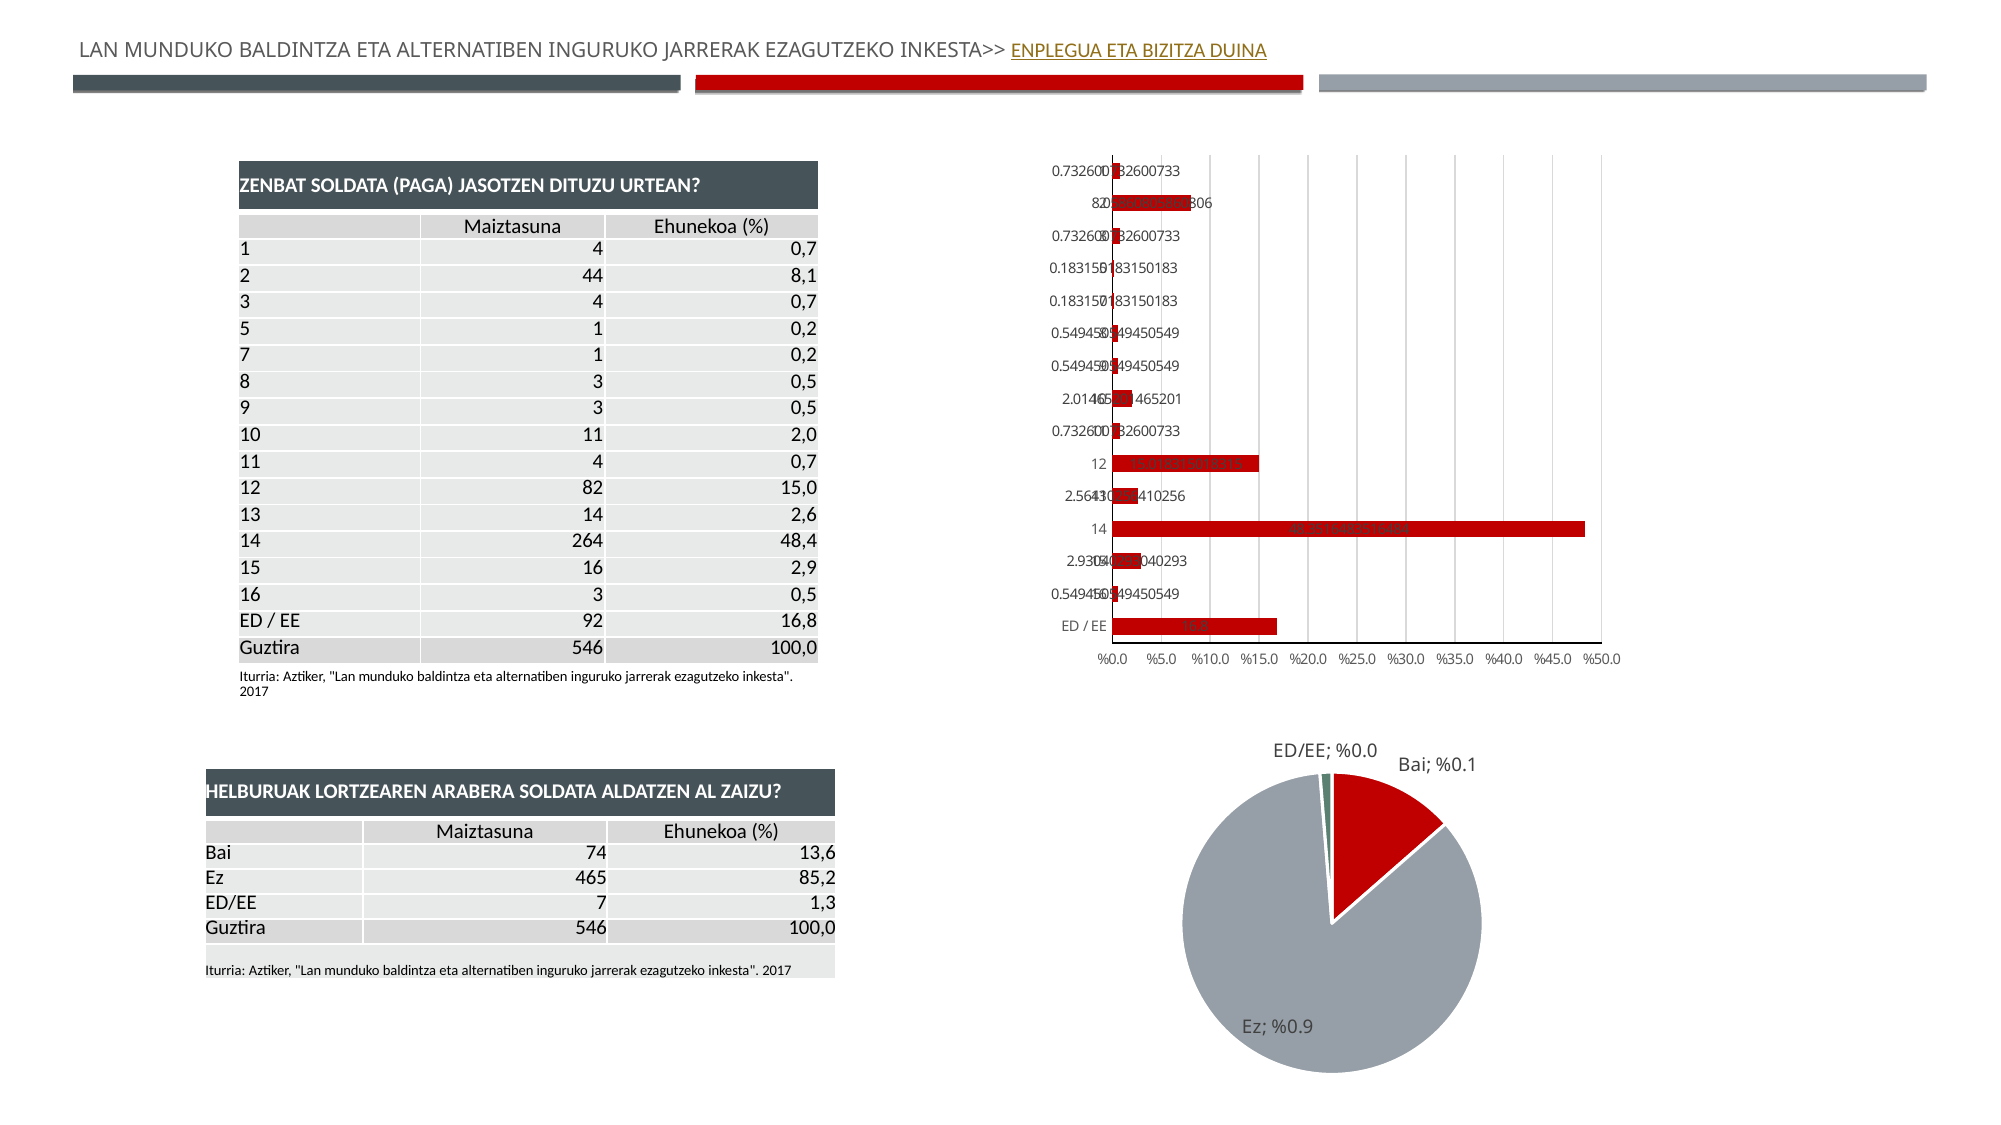

LAN MUNDUKO BALDINTZA ETA ALTERNATIBEN INGURUKO JARRERAK EZAGUTZEKO INKESTA>> ENPLEGUA ETA BIZITZA DUINA
### Chart
| Category | |
|---|---|
| ED / EE | 16.8 |
| 16 | 0.549450549450549 |
| 15 | 2.93040293040293 |
| 14 | 48.3516483516484 |
| 13 | 2.56410256410256 |
| 12 | 15.018315018315 |
| 11 | 0.732600732600733 |
| 10 | 2.01465201465201 |
| 9 | 0.549450549450549 |
| 8 | 0.549450549450549 |
| 7 | 0.183150183150183 |
| 5 | 0.183150183150183 |
| 3 | 0.732600732600733 |
| 2 | 8.05860805860806 |
| 1 | 0.732600732600733 || ZENBAT SOLDATA (PAGA) JASOTZEN DITUZU URTEAN? | | |
| --- | --- | --- |
| | Maiztasuna | Ehunekoa (%) |
| 1 | 4 | 0,7 |
| 2 | 44 | 8,1 |
| 3 | 4 | 0,7 |
| 5 | 1 | 0,2 |
| 7 | 1 | 0,2 |
| 8 | 3 | 0,5 |
| 9 | 3 | 0,5 |
| 10 | 11 | 2,0 |
| 11 | 4 | 0,7 |
| 12 | 82 | 15,0 |
| 13 | 14 | 2,6 |
| 14 | 264 | 48,4 |
| 15 | 16 | 2,9 |
| 16 | 3 | 0,5 |
| ED / EE | 92 | 16,8 |
| Guztira | 546 | 100,0 |
| Iturria: Aztiker, "Lan munduko baldintza eta alternatiben inguruko jarrerak ezagutzeko inkesta". 2017 | | |
### Chart
| Category | |
|---|---|
| Bai | 13.5531135531136 |
| Ez | 85.1648351648352 |
| ED/EE | 1.28205128205128 || HELBURUAK LORTZEAREN ARABERA SOLDATA ALDATZEN AL ZAIZU? | | |
| --- | --- | --- |
| | Maiztasuna | Ehunekoa (%) |
| Bai | 74 | 13,6 |
| Ez | 465 | 85,2 |
| ED/EE | 7 | 1,3 |
| Guztira | 546 | 100,0 |
| Iturria: Aztiker, "Lan munduko baldintza eta alternatiben inguruko jarrerak ezagutzeko inkesta". 2017 | | |